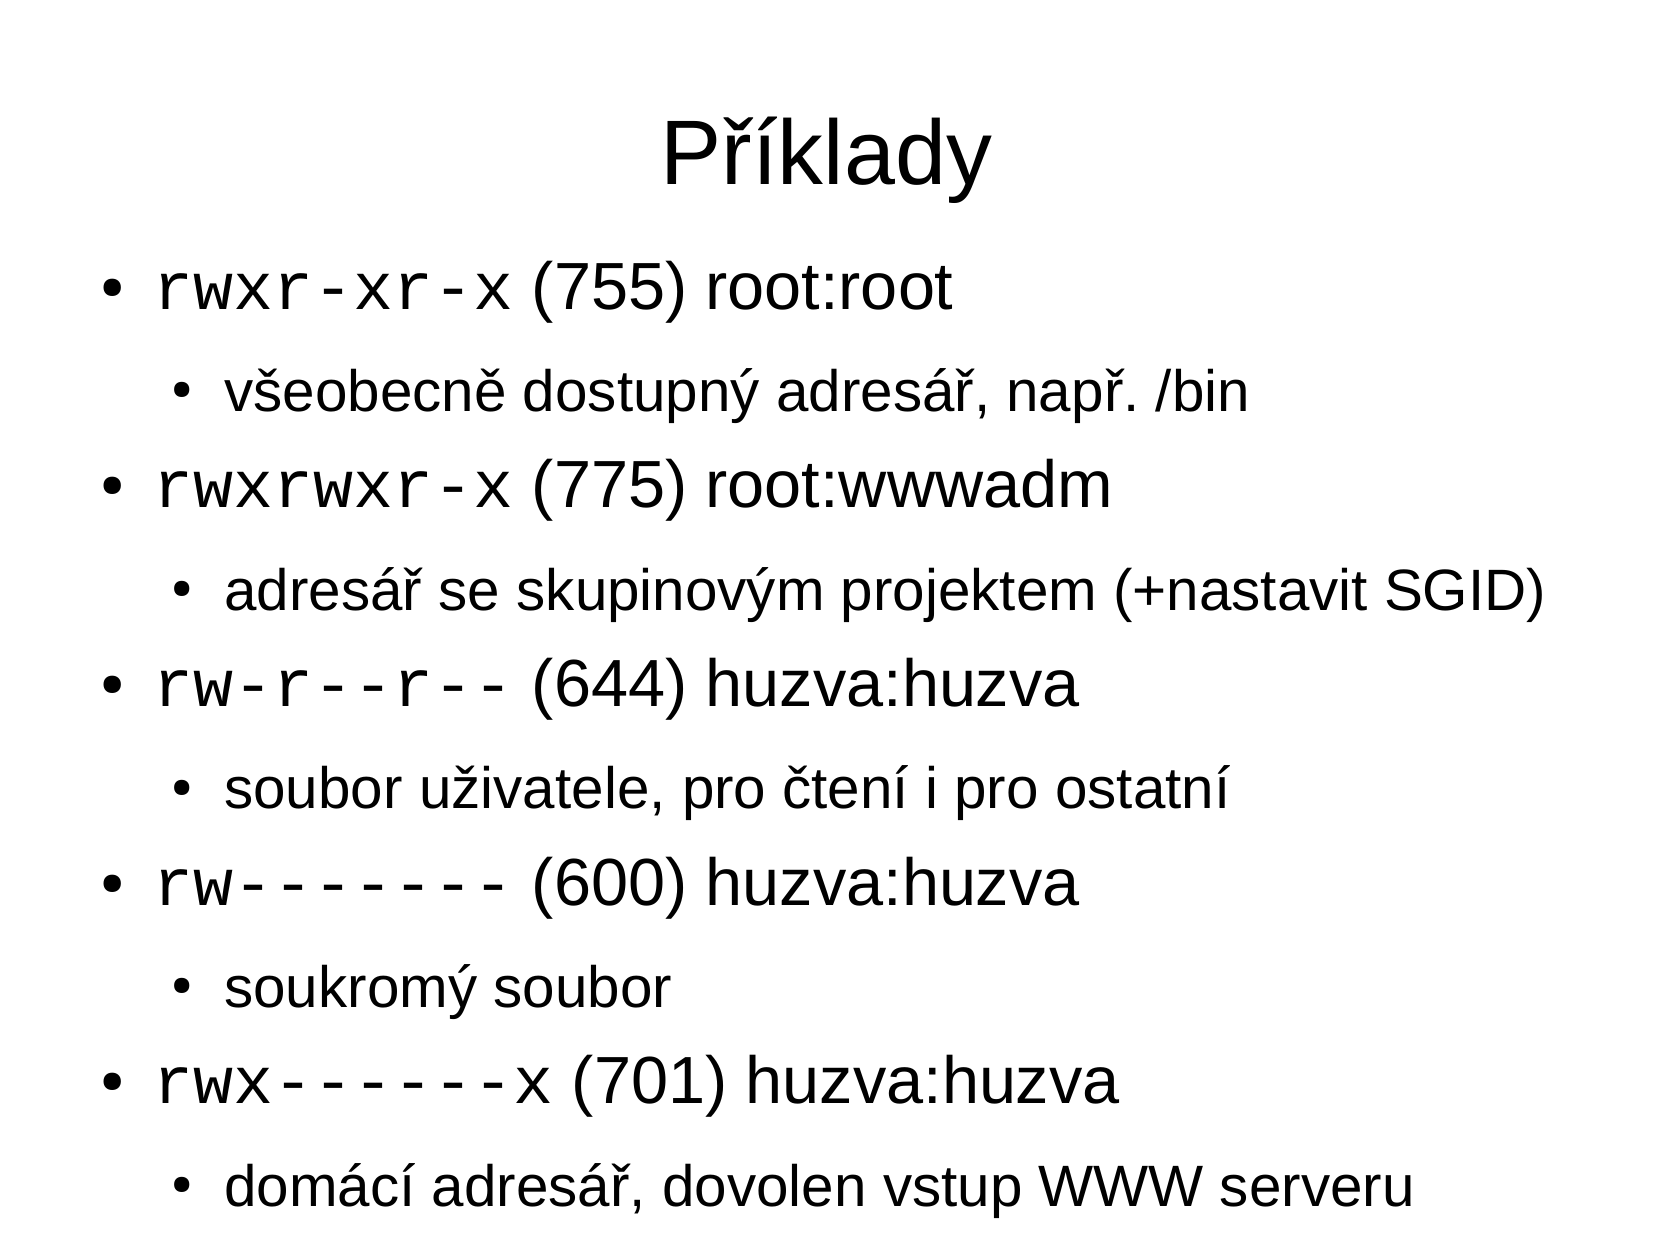

# Příklady
rwxr-xr-x (755) root:root
všeobecně dostupný adresář, např. /bin
rwxrwxr-x (775) root:wwwadm
adresář se skupinovým projektem (+nastavit SGID)
rw-r--r-- (644) huzva:huzva
soubor uživatele, pro čtení i pro ostatní
rw------- (600) huzva:huzva
soukromý soubor
rwx------x (701) huzva:huzva
domácí adresář, dovolen vstup WWW serveru